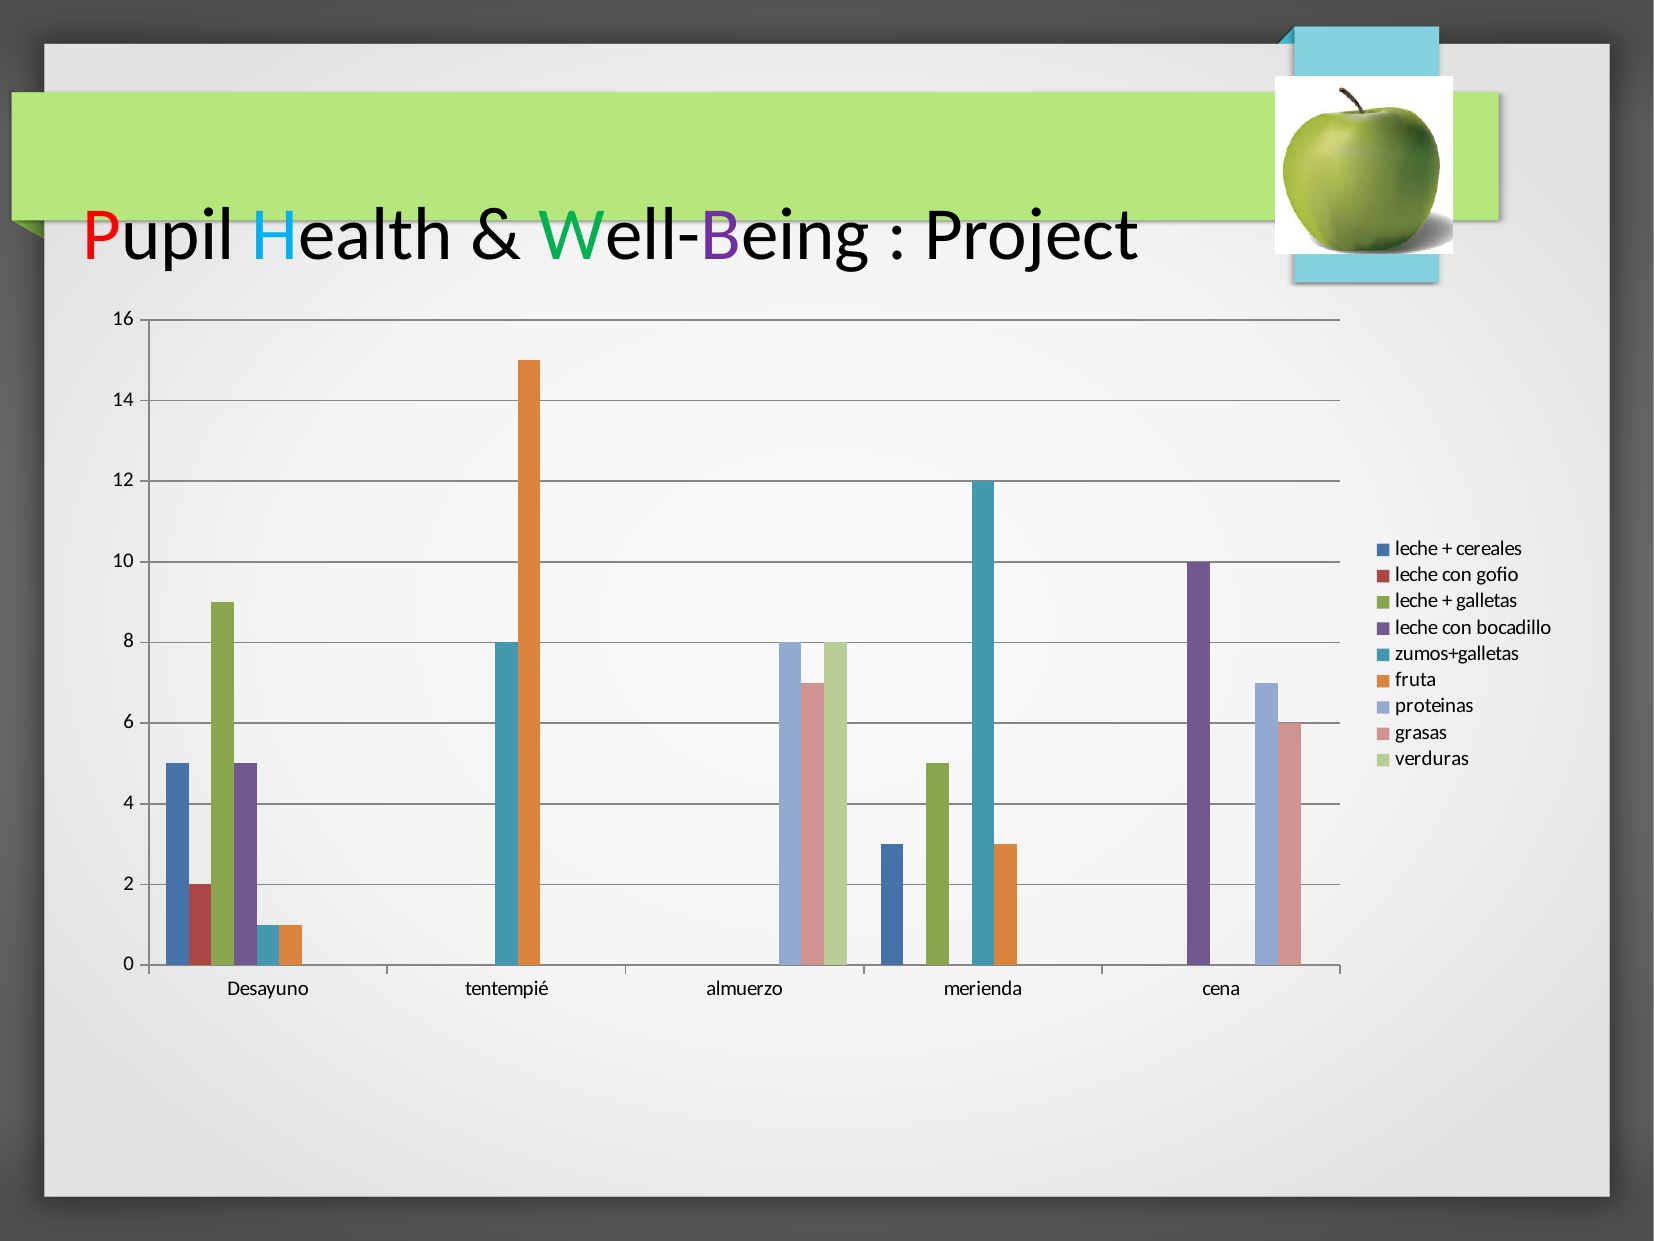

# Pupil Health & Well-Being : Project
### Chart
| Category | leche + cereales | leche con gofio | leche + galletas | leche con bocadillo | zumos+galletas | fruta | proteinas | grasas | verduras |
|---|---|---|---|---|---|---|---|---|---|
| Desayuno | 5.0 | 2.0 | 9.0 | 5.0 | 1.0 | 1.0 | None | None | None |
| tentempié | 0.0 | 0.0 | 0.0 | 0.0 | 8.0 | 15.0 | None | None | None |
| almuerzo | None | None | None | None | None | None | 8.0 | 7.0 | 8.0 |
| merienda | 3.0 | None | 5.0 | None | 12.0 | 3.0 | None | None | None |
| cena | None | 0.0 | None | 10.0 | None | None | 7.0 | 6.0 | None |